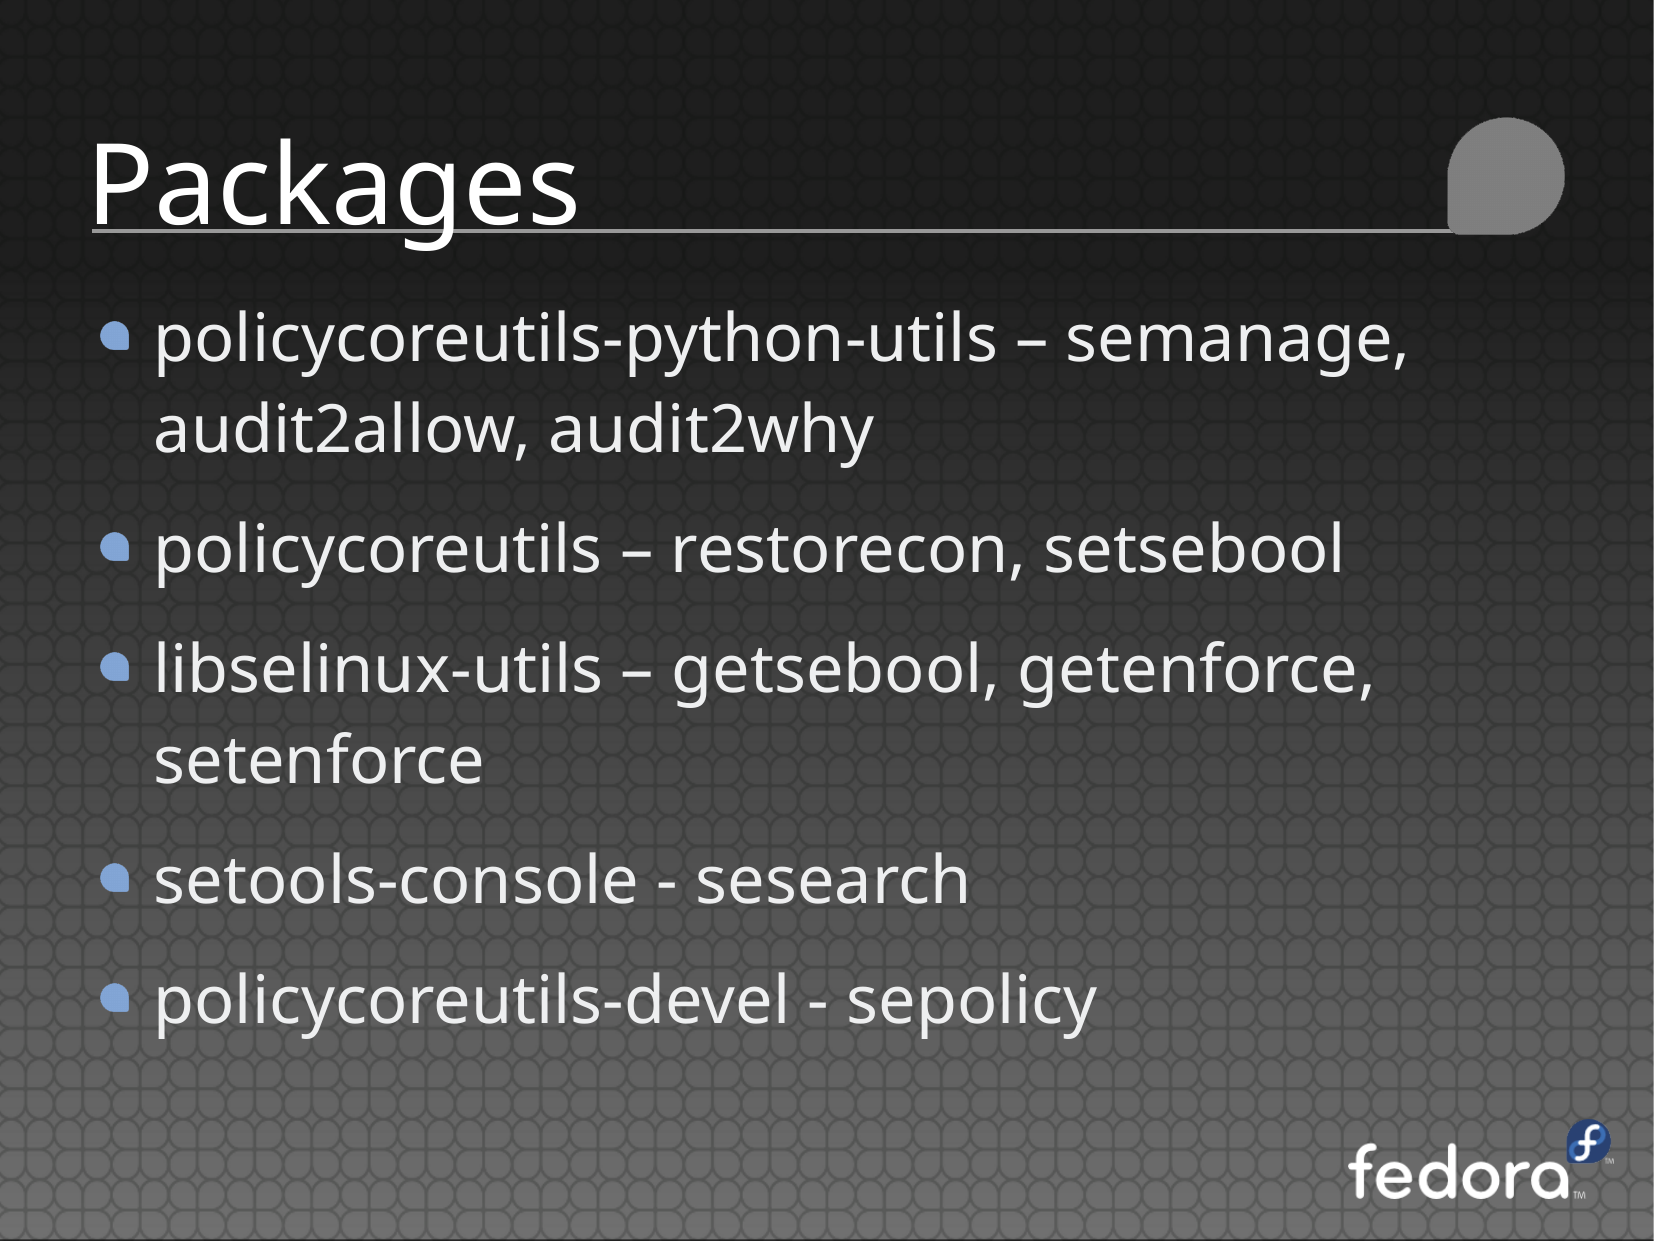

# Packages
policycoreutils-python-utils – semanage, audit2allow, audit2why
policycoreutils – restorecon, setsebool
libselinux-utils – getsebool, getenforce, setenforce
setools-console - sesearch
policycoreutils-devel - sepolicy